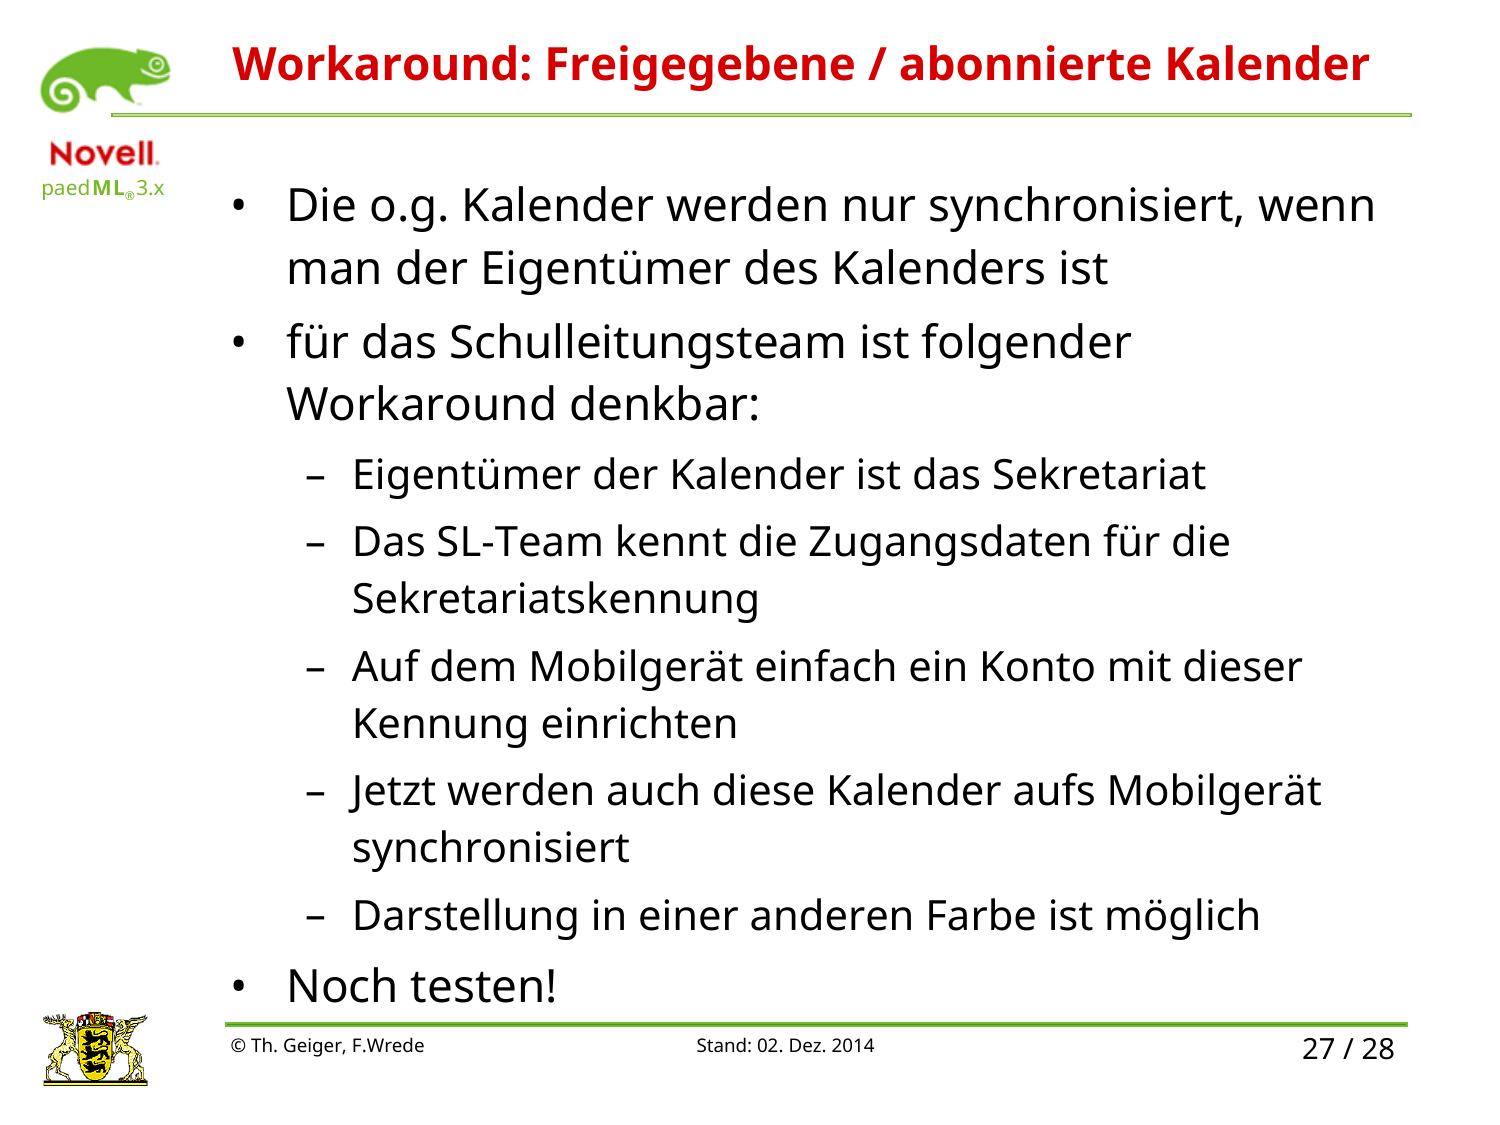

# Workaround: Freigegebene / abonnierte Kalender
Die o.g. Kalender werden nur synchronisiert, wenn man der Eigentümer des Kalenders ist
für das Schulleitungsteam ist folgender Workaround denkbar:
Eigentümer der Kalender ist das Sekretariat
Das SL-Team kennt die Zugangsdaten für die Sekretariatskennung
Auf dem Mobilgerät einfach ein Konto mit dieser Kennung einrichten
Jetzt werden auch diese Kalender aufs Mobilgerät synchronisiert
Darstellung in einer anderen Farbe ist möglich
Noch testen!
27
© Th. Geiger, F.Wrede
02. Dez. 2014